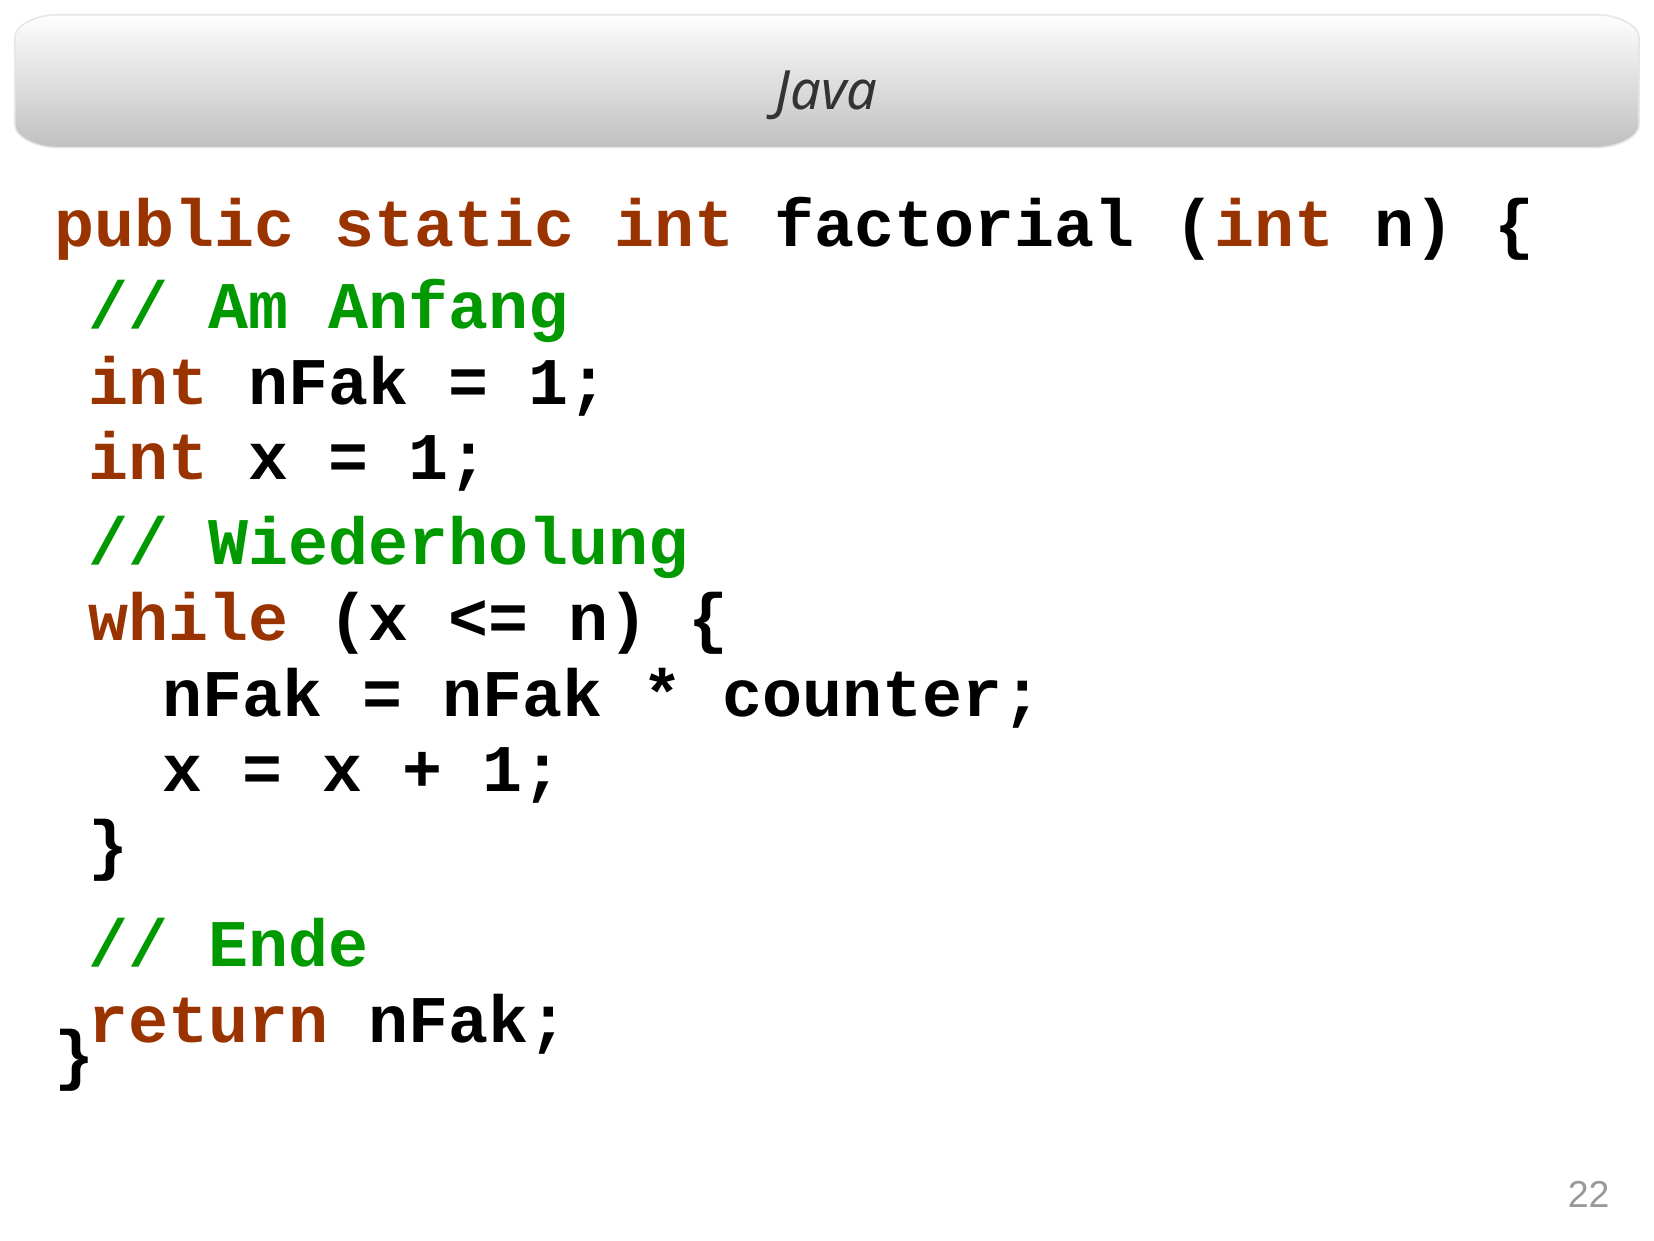

# Java
 public static int factorial (int n) {
 }
	// Am Anfang
	int nFak = 1;
	int x = 1;
	// Wiederholung
	while (x <= n) {
		nFak = nFak * counter;
		x = x + 1;
	}
	// Ende
	return nFak;